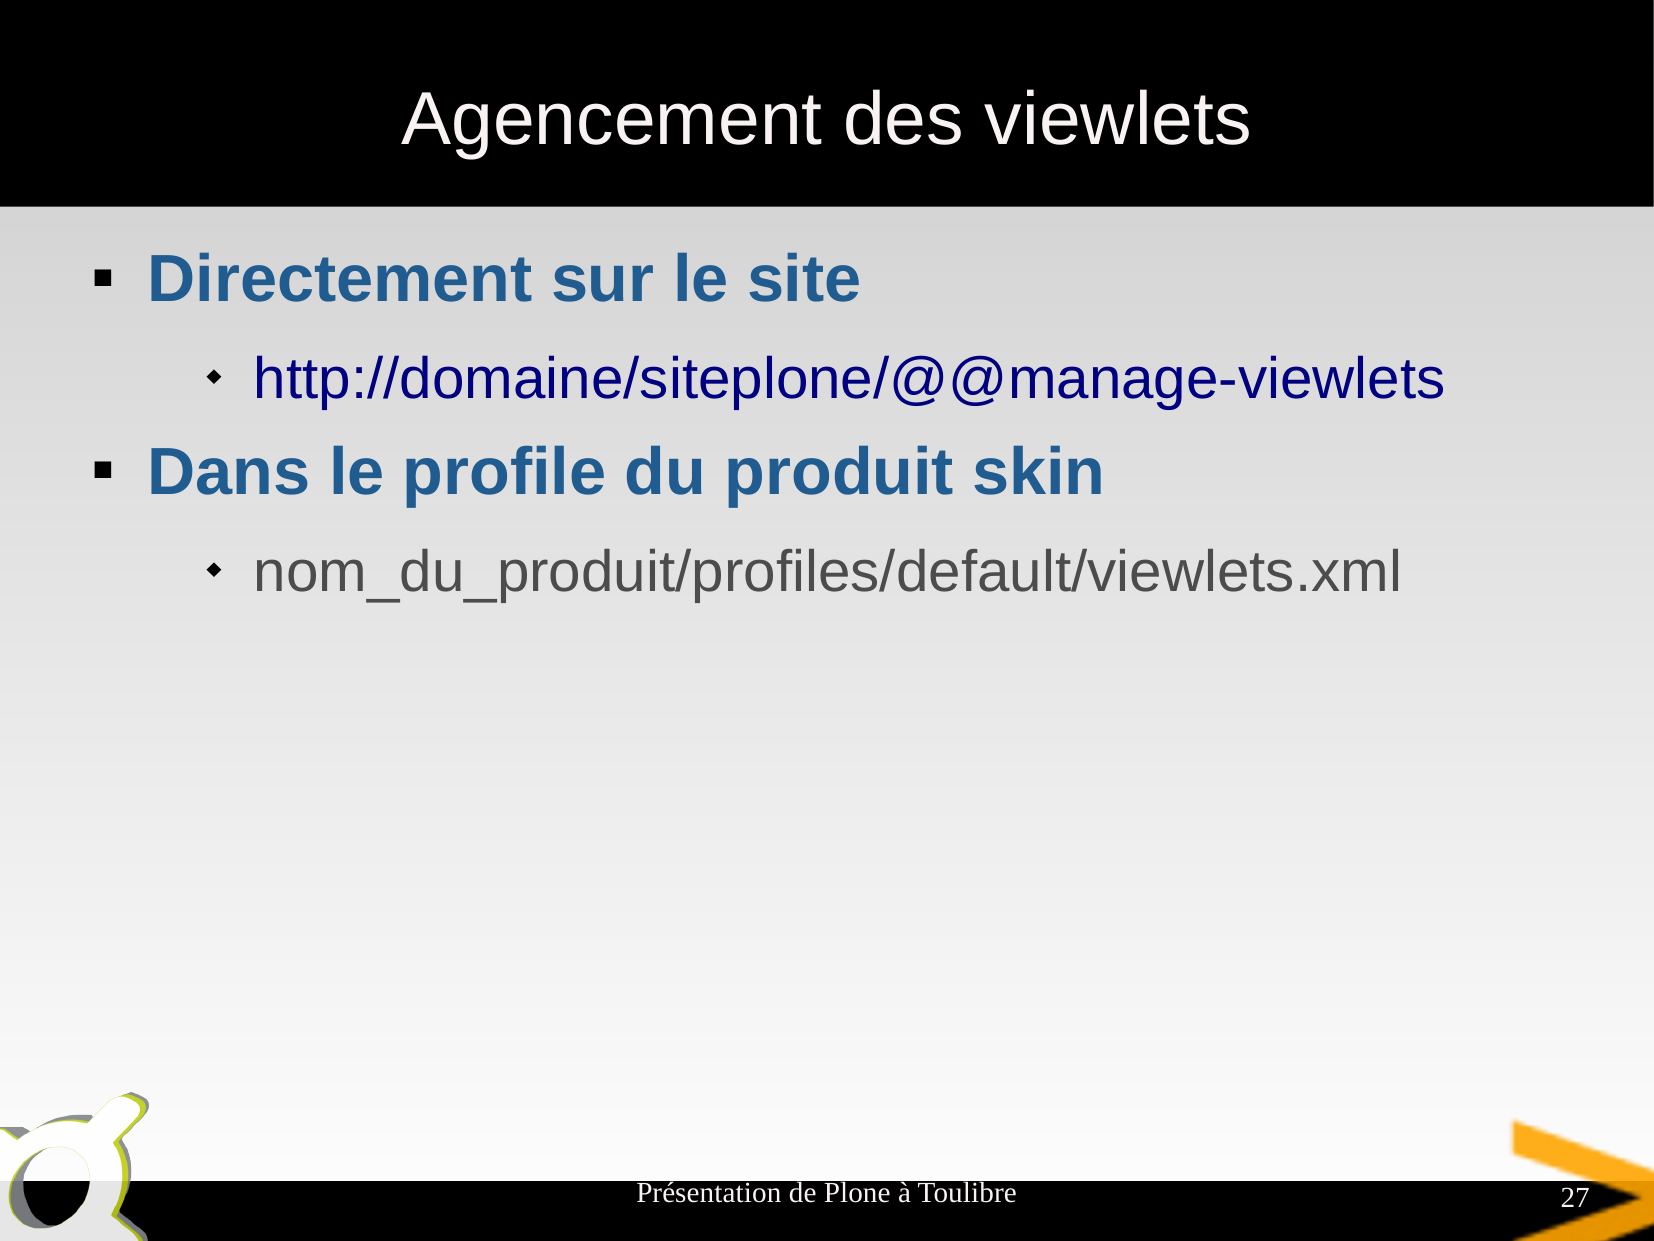

# Agencement des viewlets
Directement sur le site
http://domaine/siteplone/@@manage-viewlets
Dans le profile du produit skin
nom_du_produit/profiles/default/viewlets.xml
Présentation de Plone à Toulibre
27